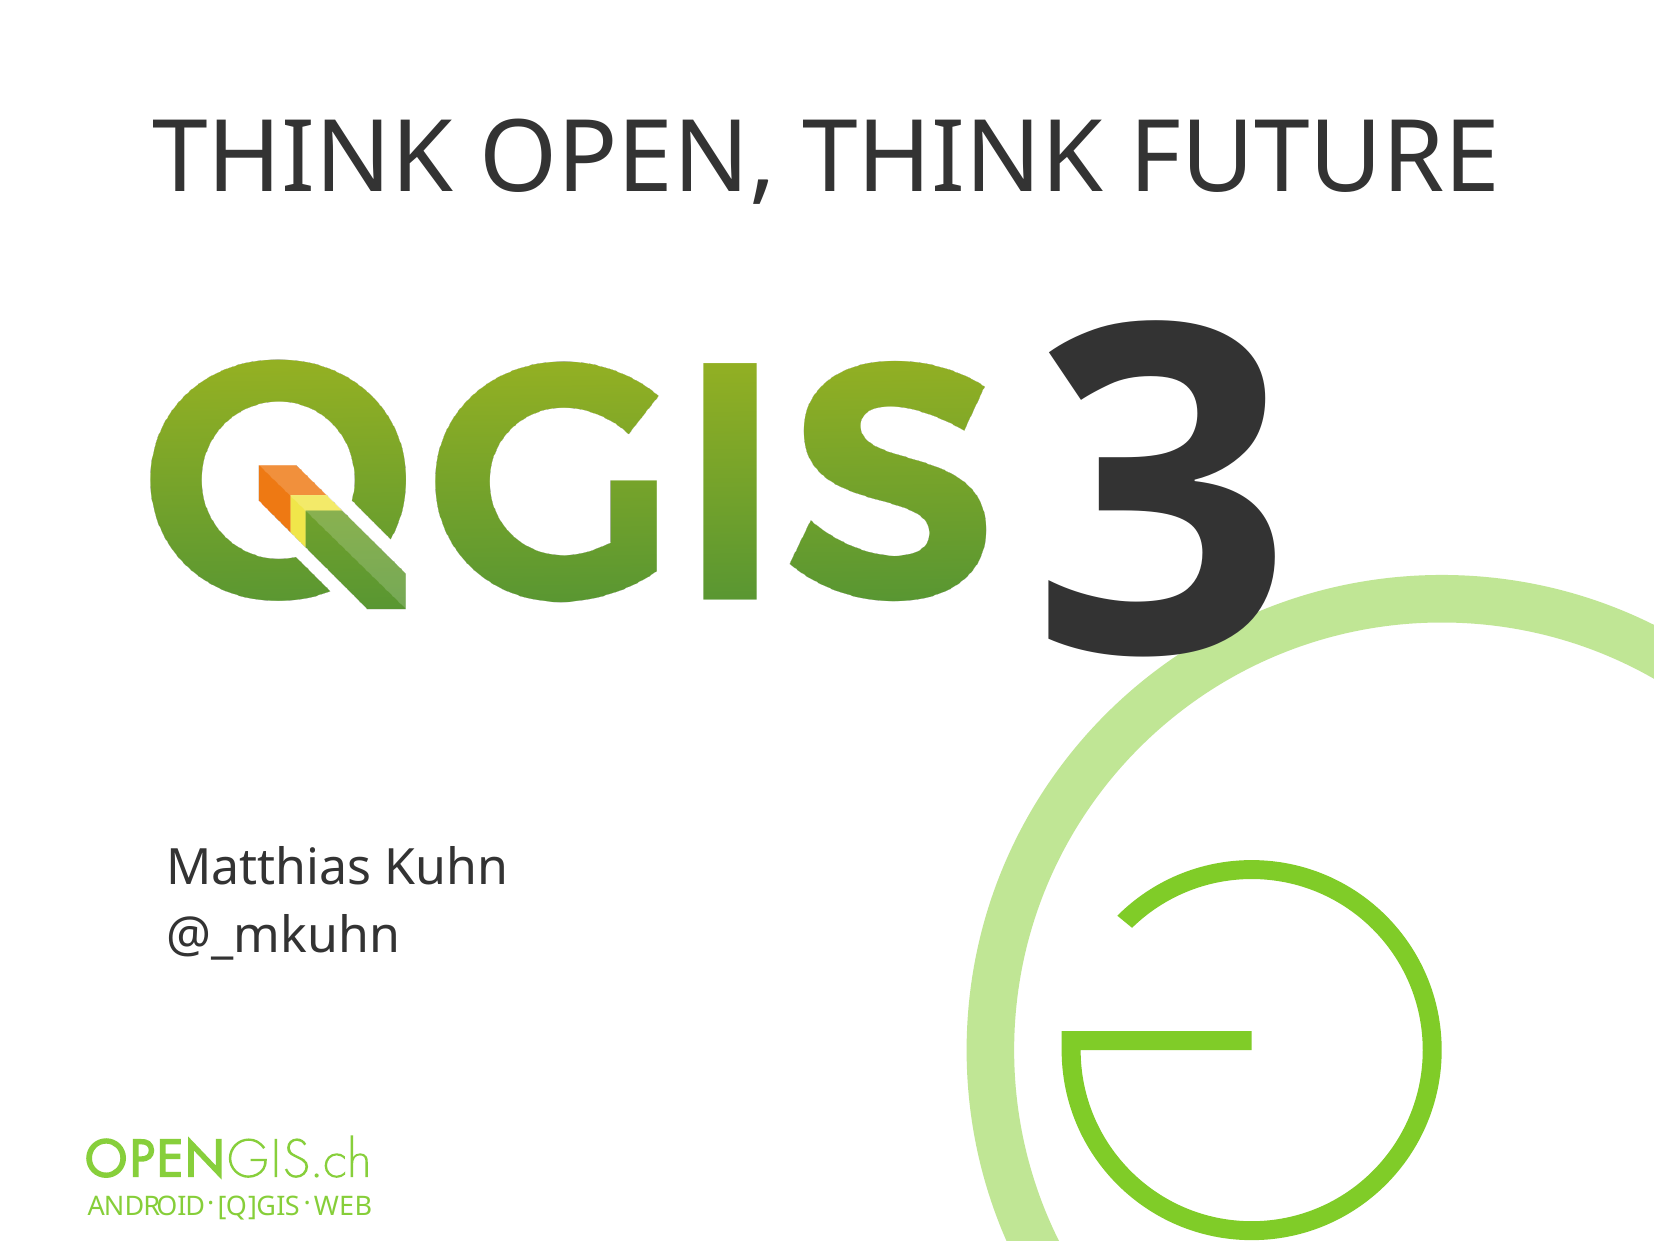

# THINK OPEN, THINK FUTURE
3
Matthias Kuhn
@_mkuhn